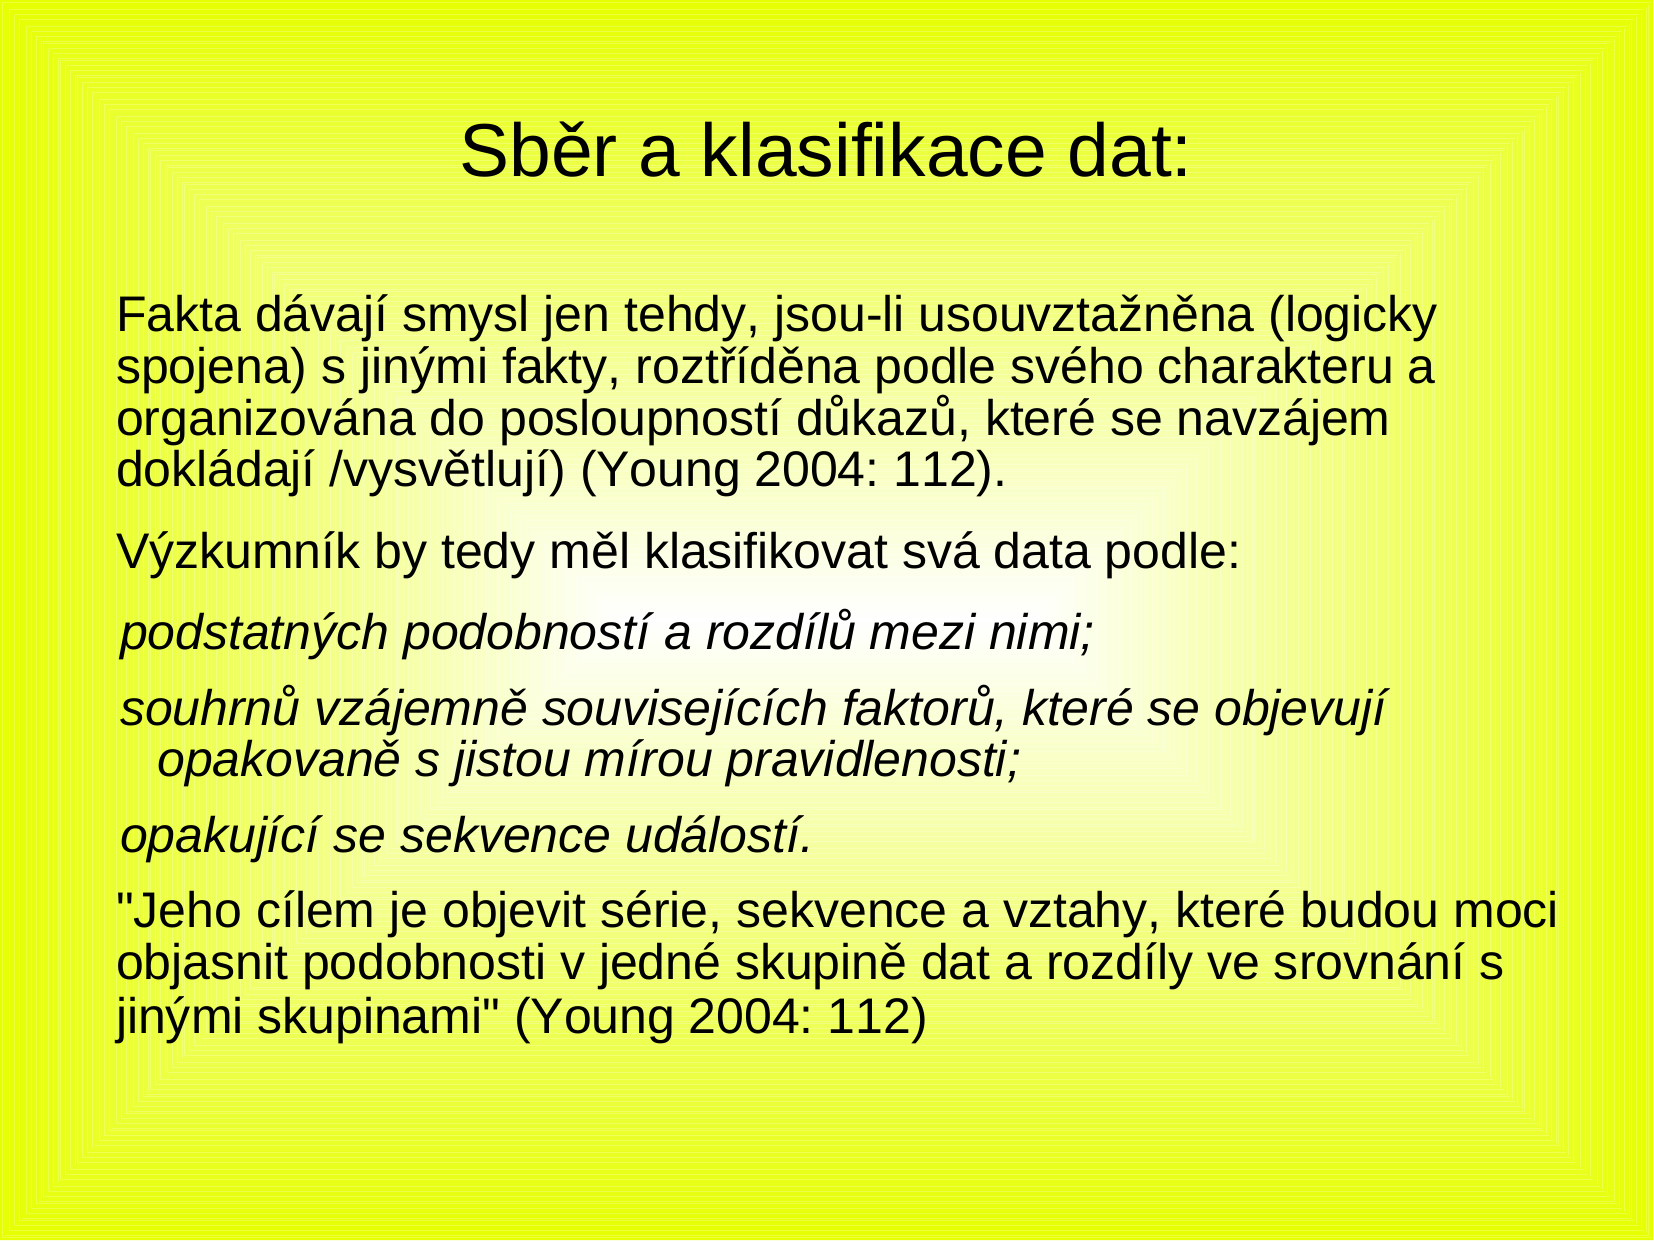

# Sběr a klasifikace dat:
Fakta dávají smysl jen tehdy, jsou-li usouvztažněna (logicky spojena) s jinými fakty, roztříděna podle svého charakteru a organizována do posloupností důkazů, které se navzájem dokládají /vysvětlují) (Young 2004: 112).
Výzkumník by tedy měl klasifikovat svá data podle:
podstatných podobností a rozdílů mezi nimi;
souhrnů vzájemně souvisejících faktorů, které se objevují opakovaně s jistou mírou pravidlenosti;
opakující se sekvence událostí.
"Jeho cílem je objevit série, sekvence a vztahy, které budou moci objasnit podobnosti v jedné skupině dat a rozdíly ve srovnání s jinými skupinami" (Young 2004: 112)‏